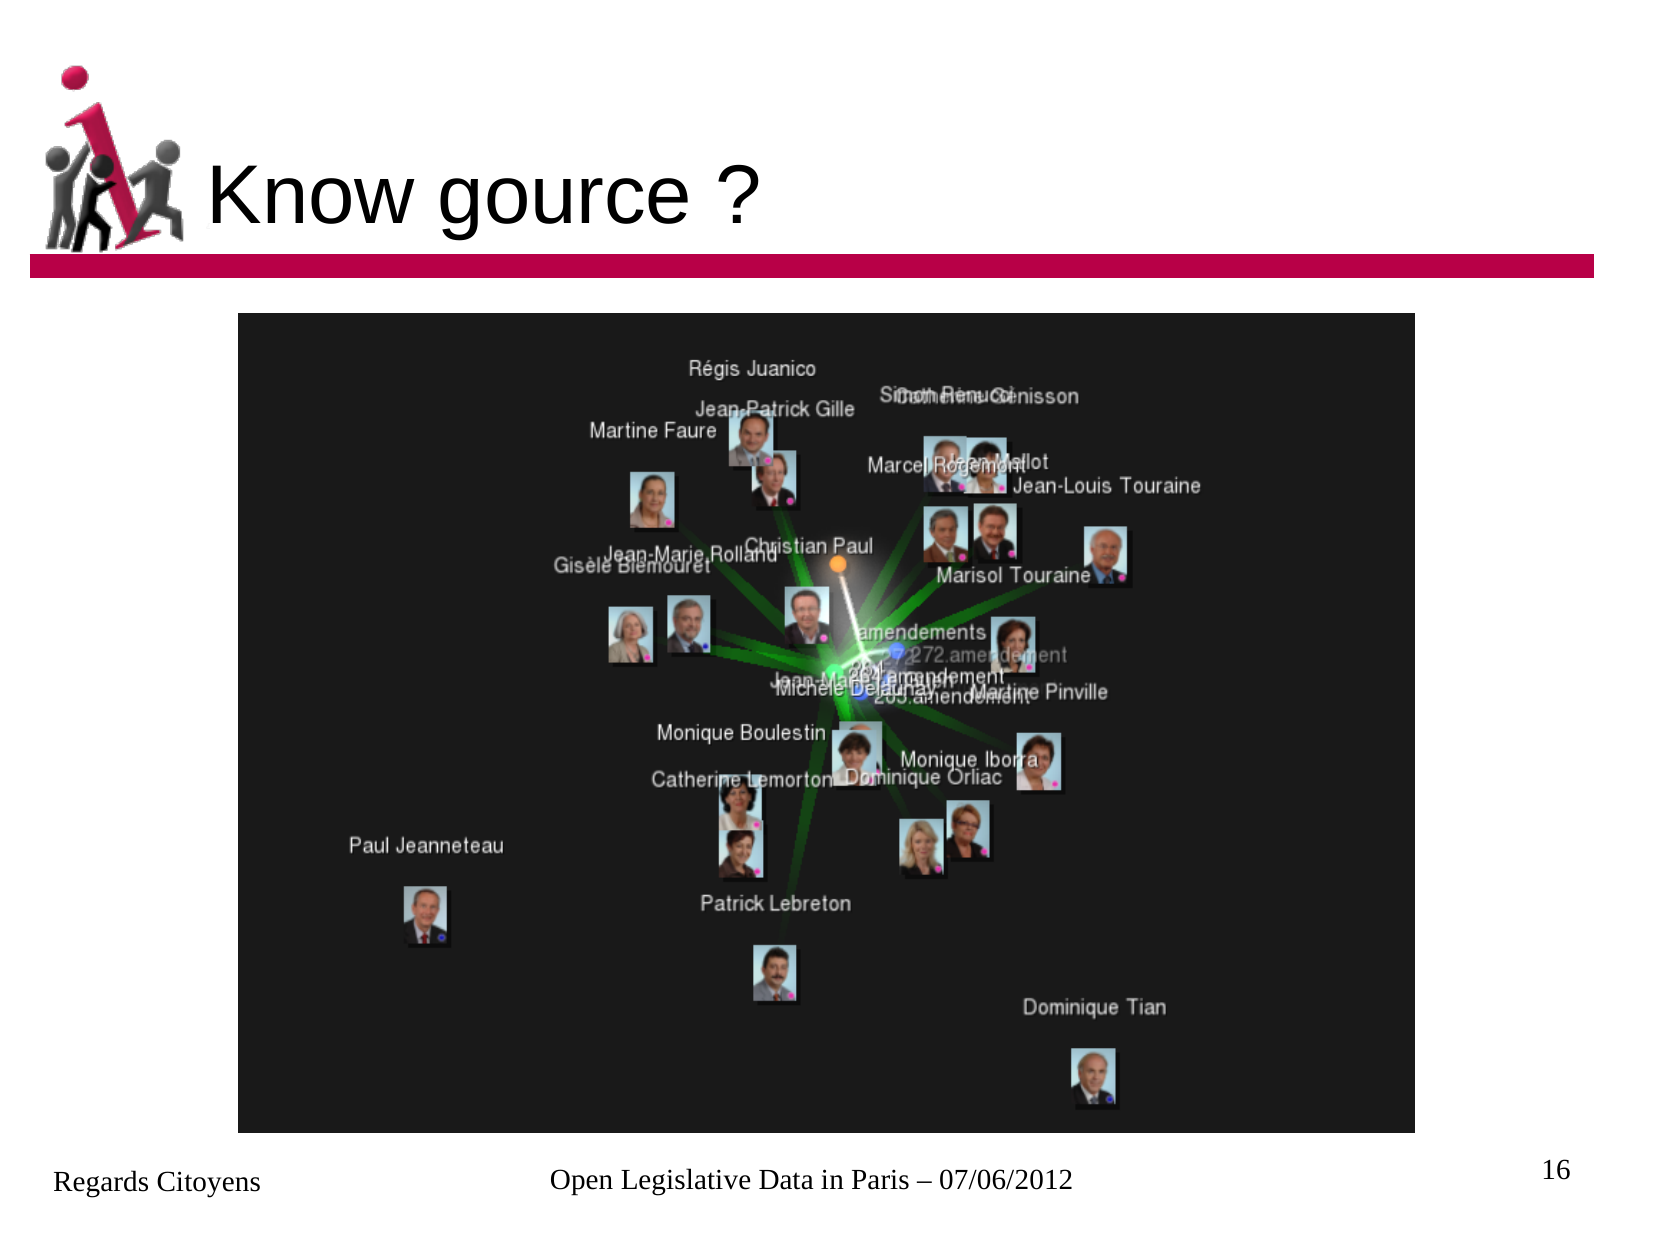

# Know gource ?
16
Présentation au Sénat - 31 mai 2012